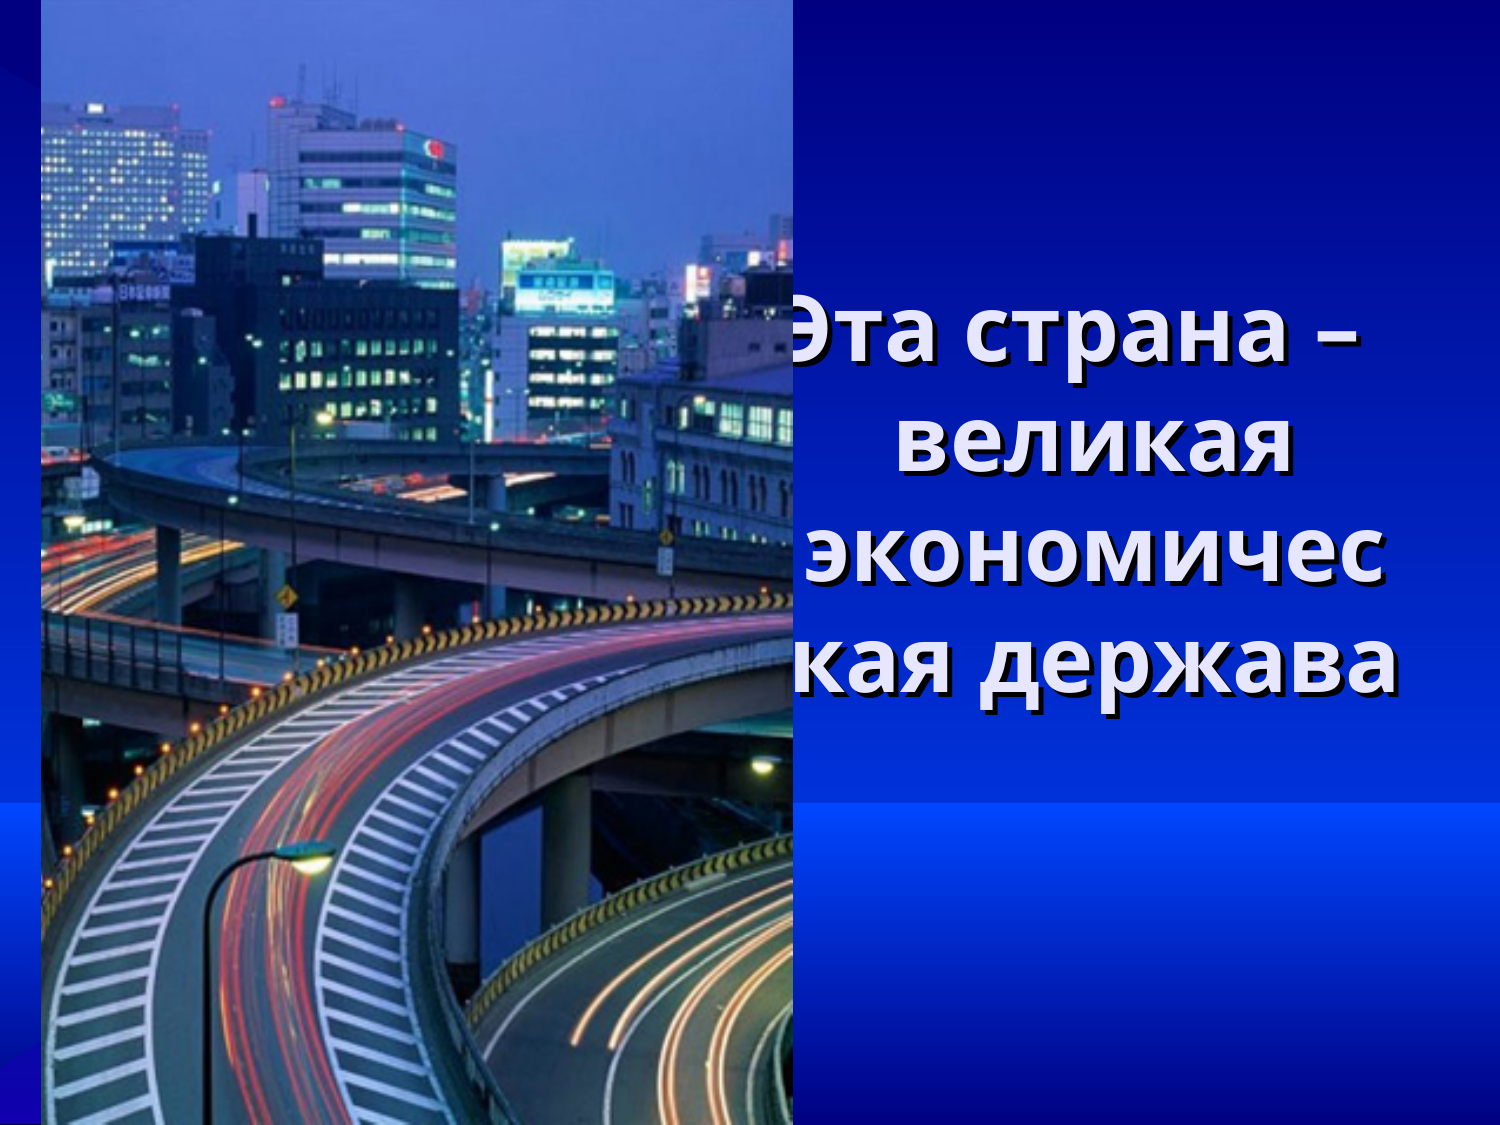

# Эта страна – великая экономическая держава